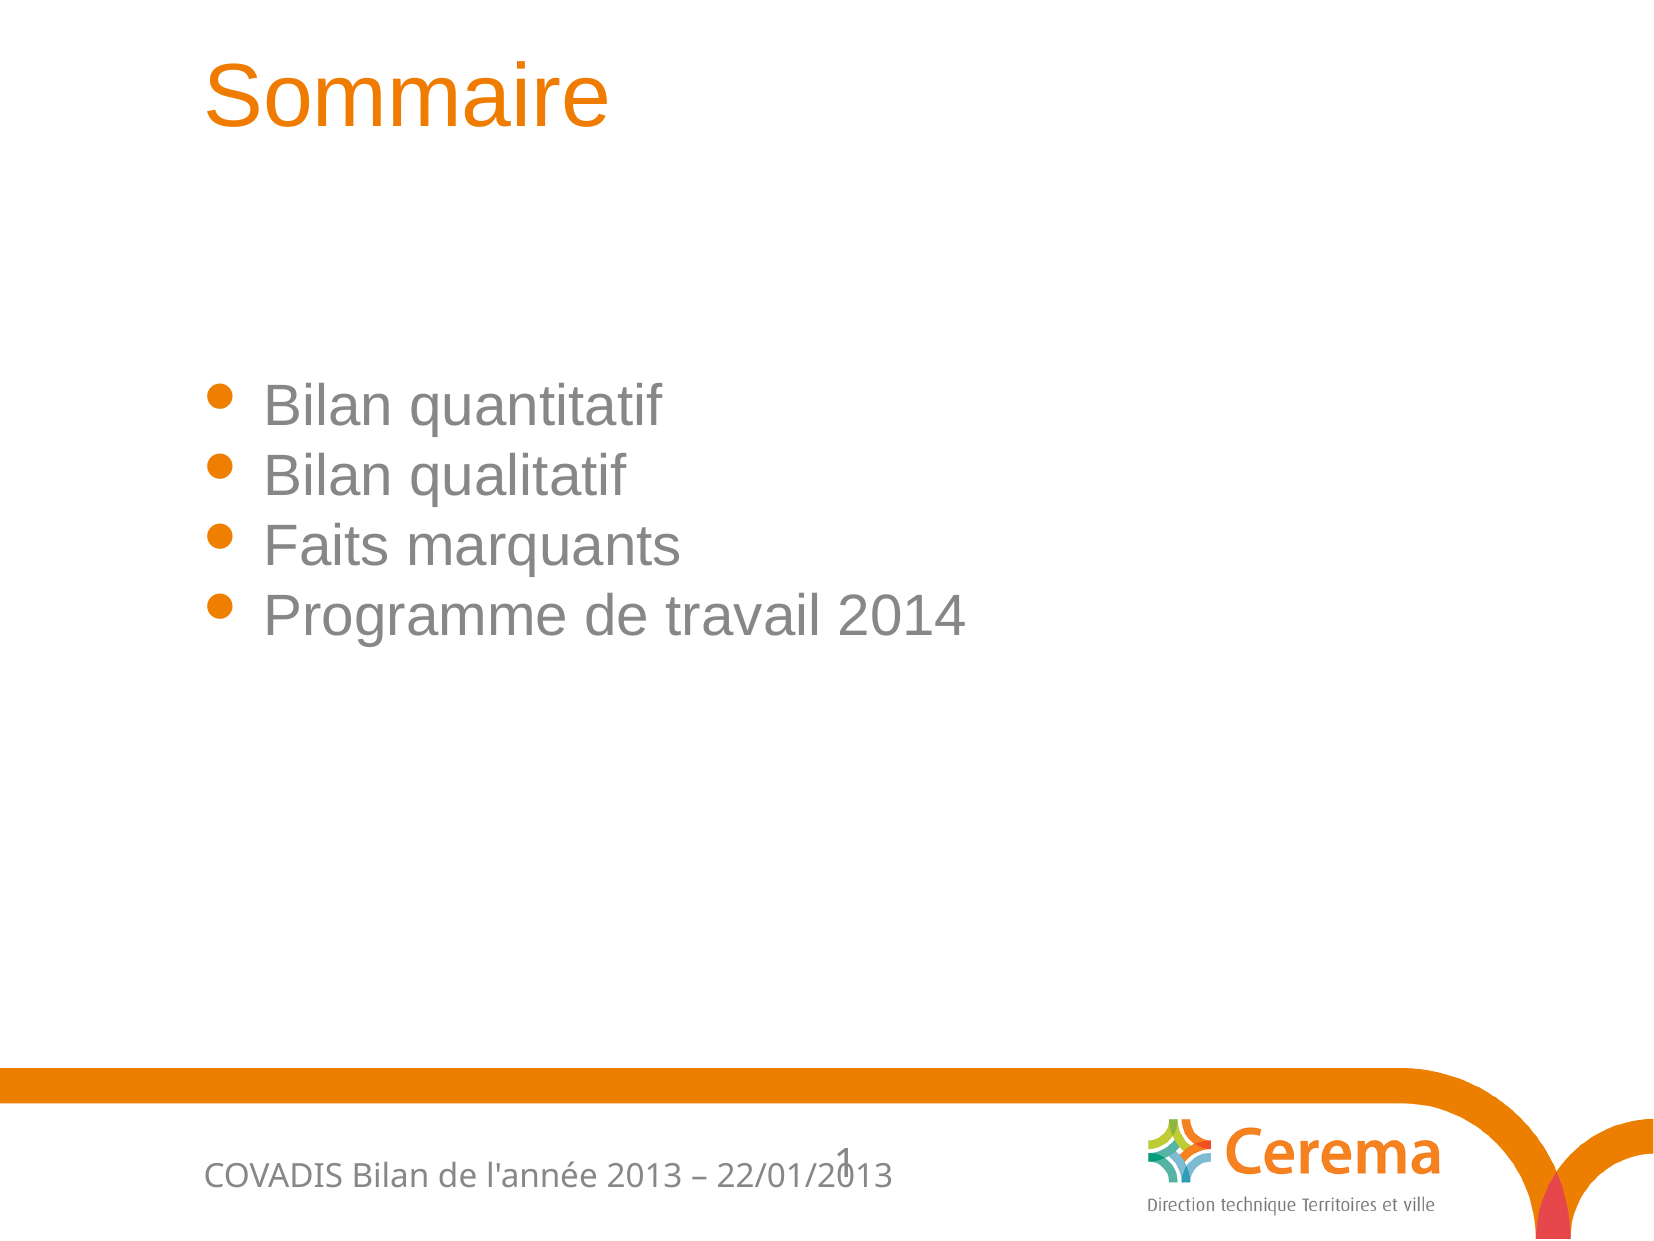

Sommaire
 Bilan quantitatif
 Bilan qualitatif
 Faits marquants
 Programme de travail 2014
1
COVADIS Bilan de l'année 2013 – 22/01/2013